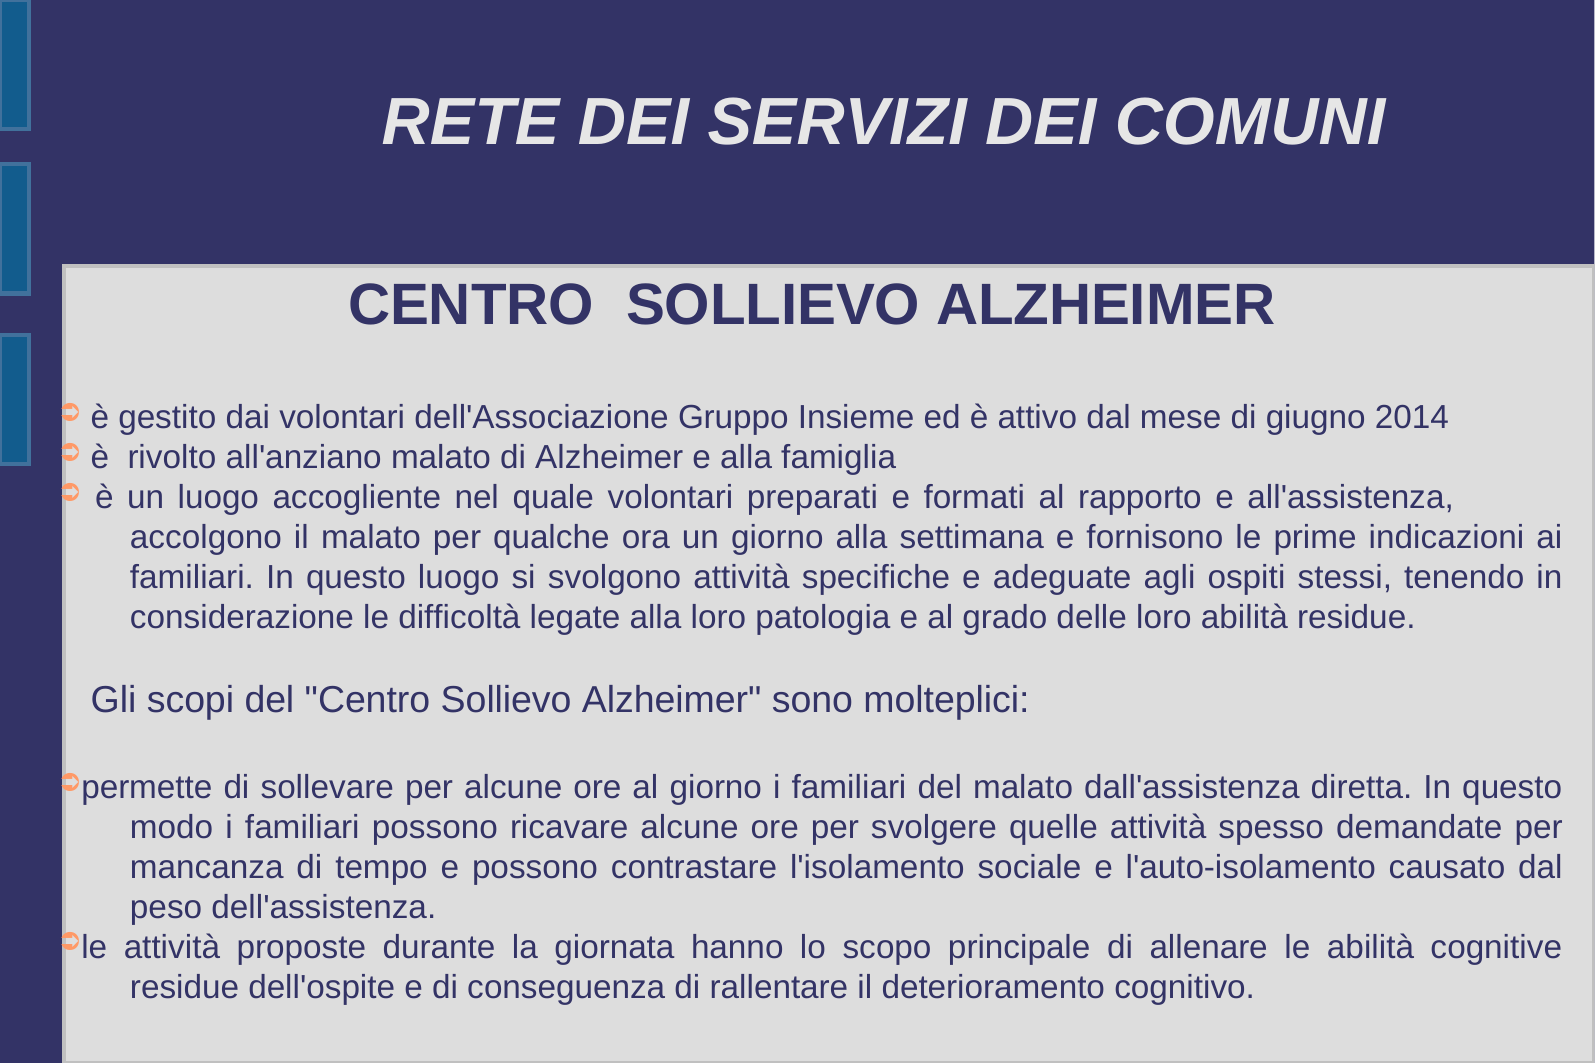

# RETE DEI SERVIZI DEI COMUNI
CENTRO SOLLIEVO ALZHEIMER
 è gestito dai volontari dell'Associazione Gruppo Insieme ed è attivo dal mese di giugno 2014
 è rivolto all'anziano malato di Alzheimer e alla famiglia
 è un luogo accogliente nel quale volontari preparati e formati al rapporto e all'assistenza, accolgono il malato per qualche ora un giorno alla settimana e fornisono le prime indicazioni ai familiari. In questo luogo si svolgono attività specifiche e adeguate agli ospiti stessi, tenendo in considerazione le difficoltà legate alla loro patologia e al grado delle loro abilità residue.
 Gli scopi del "Centro Sollievo Alzheimer" sono molteplici:
permette di sollevare per alcune ore al giorno i familiari del malato dall'assistenza diretta. In questo modo i familiari possono ricavare alcune ore per svolgere quelle attività spesso demandate per mancanza di tempo e possono contrastare l'isolamento sociale e l'auto-isolamento causato dal peso dell'assistenza.
le attività proposte durante la giornata hanno lo scopo principale di allenare le abilità cognitive residue dell'ospite e di conseguenza di rallentare il deterioramento cognitivo.